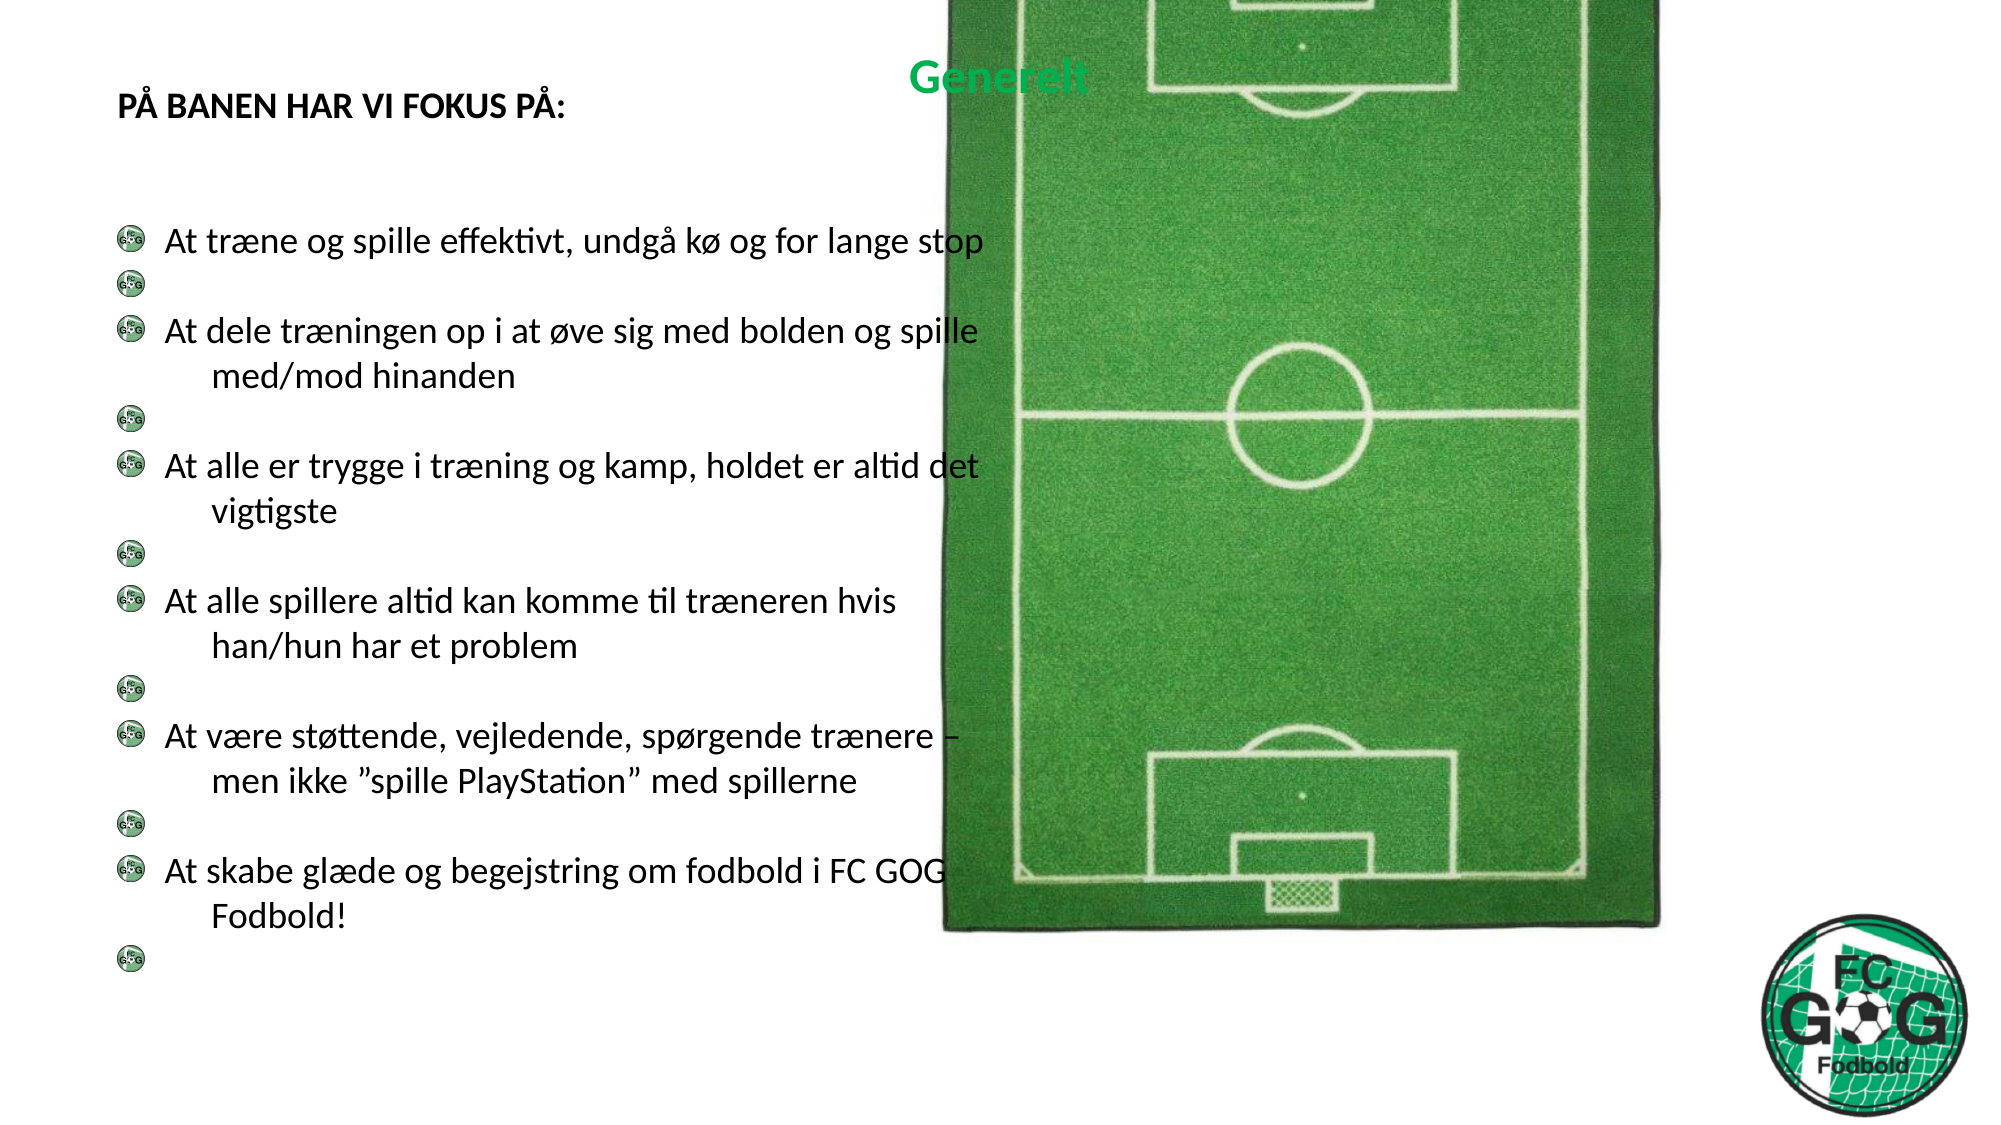

Generelt
PÅ BANEN HAR VI FOKUS PÅ:
At træne og spille effektivt, undgå kø og for lange stop
At dele træningen op i at øve sig med bolden og spille med/mod hinanden
At alle er trygge i træning og kamp, holdet er altid det vigtigste
At alle spillere altid kan komme til træneren hvis han/hun har et problem
At være støttende, vejledende, spørgende trænere – men ikke ”spille PlayStation” med spillerne
At skabe glæde og begejstring om fodbold i FC GOG Fodbold!